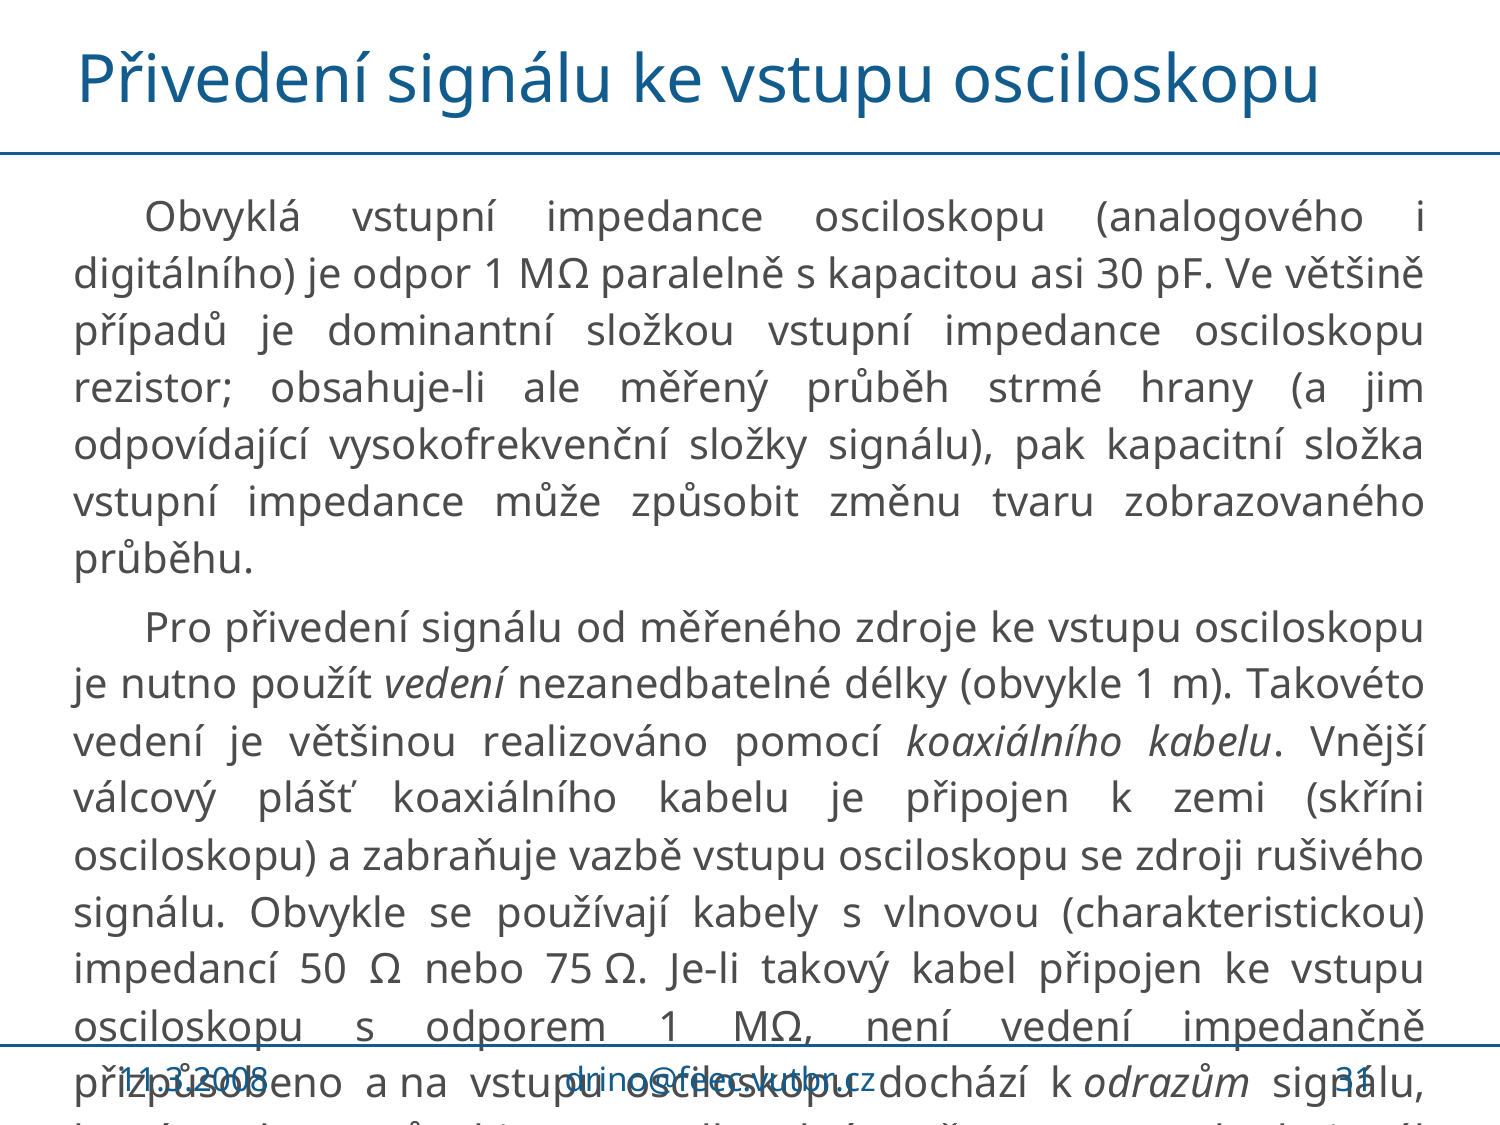

# Přivedení signálu ke vstupu osciloskopu
Obvyklá vstupní impedance osciloskopu (analogového i digitálního) je odpor 1 MΩ paralelně s kapacitou asi 30 pF. Ve většině případů je dominantní složkou vstupní impedance osciloskopu rezistor; obsahuje-li ale měřený průběh strmé hrany (a jim odpovídající vysokofrekvenční složky signálu), pak kapacitní složka vstupní impedance může způsobit změnu tvaru zobrazovaného průběhu.
Pro přivedení signálu od měřeného zdroje ke vstupu osciloskopu je nutno použít vedení nezanedbatelné délky (obvykle 1 m). Takovéto vedení je většinou realizováno pomocí koaxiálního kabelu. Vnější válcový plášť koaxiálního kabelu je připojen k zemi (skříni osciloskopu) a zabraňuje vazbě vstupu osciloskopu se zdroji rušivého signálu. Obvykle se používají kabely s vlnovou (charakteristickou) impedancí 50 Ω nebo 75 Ω. Je-li takový kabel připojen ke vstupu osciloskopu s odporem 1 MΩ, není vedení impedančně přizpůsobeno a na vstupu osciloskopu dochází k odrazům signálu, které mohou způsobit nezanedbatelné změny tvaru, pokud signál obsahuje vf složky.
11.3.2008
drino@feec.vutbr.cz